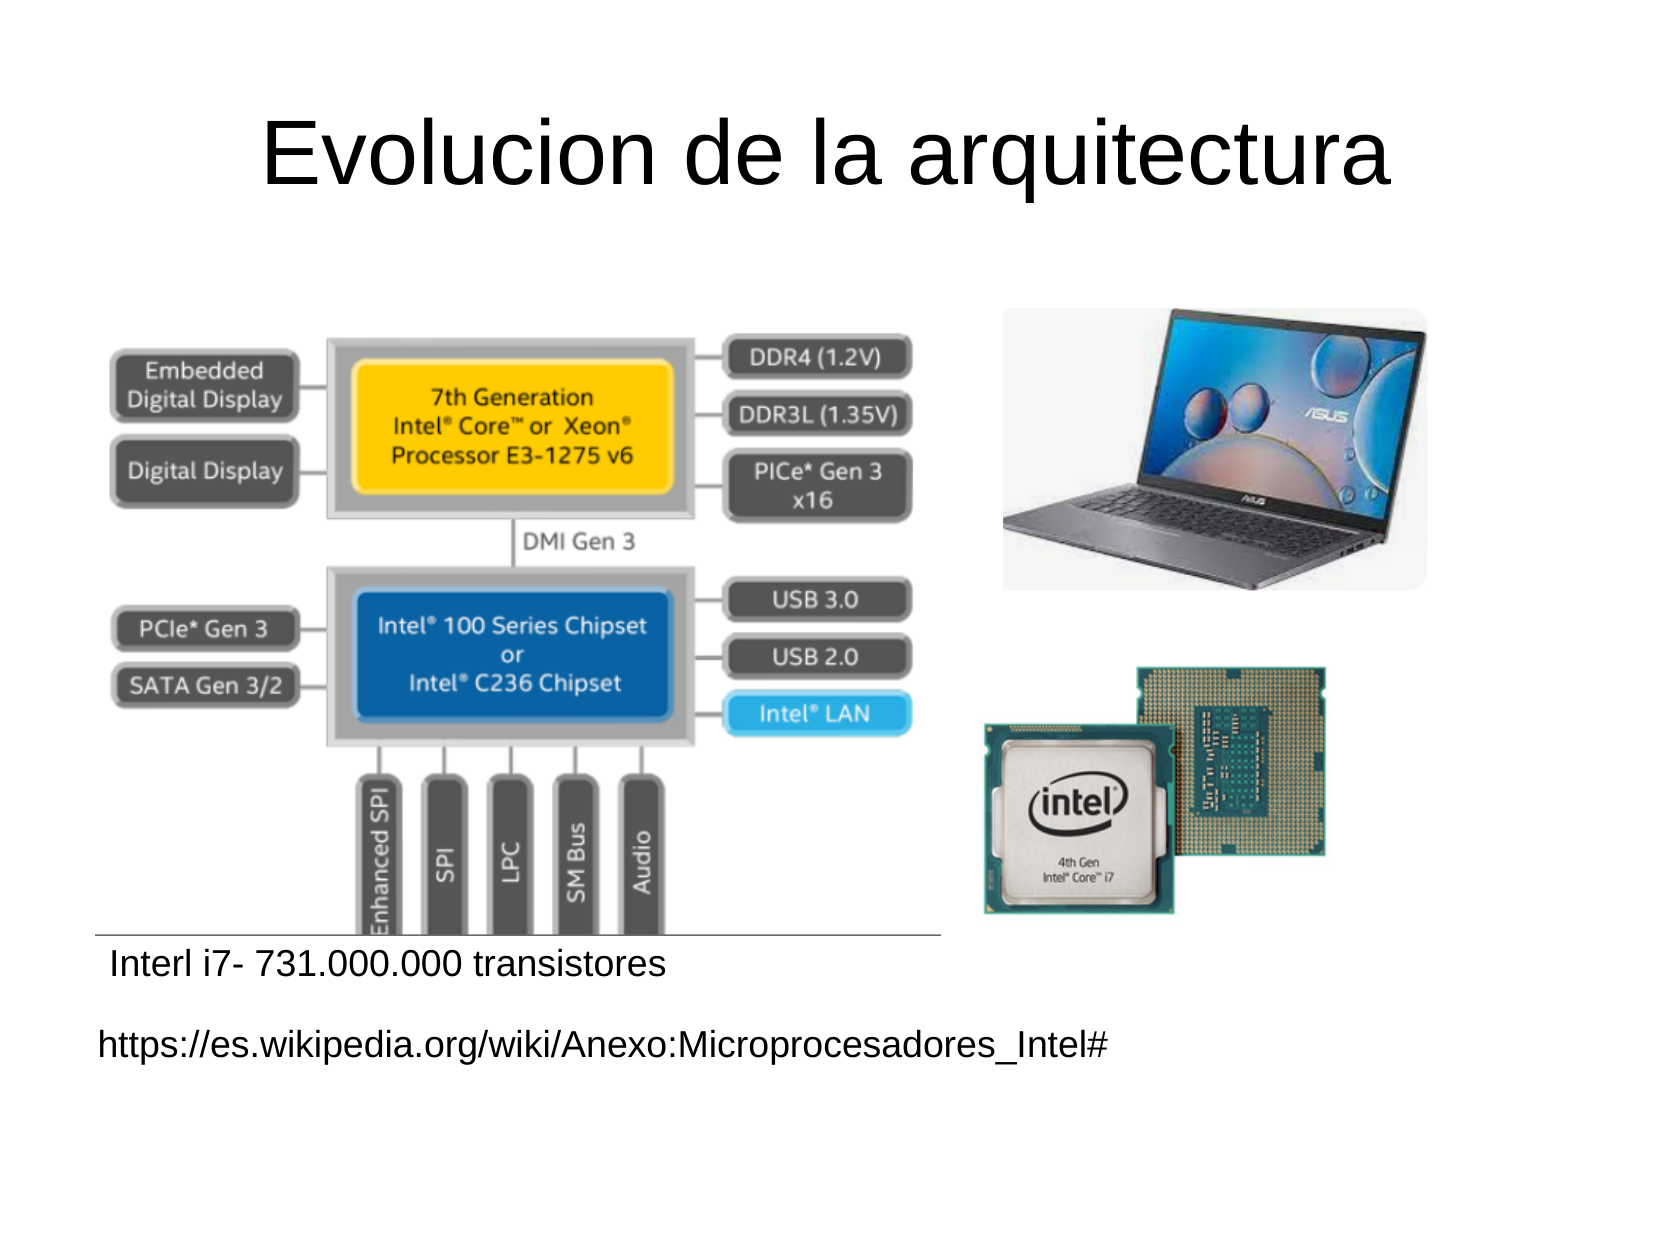

# Evolucion de la arquitectura
Interl i7- 731.000.000 transistores
https://es.wikipedia.org/wiki/Anexo:Microprocesadores_Intel#